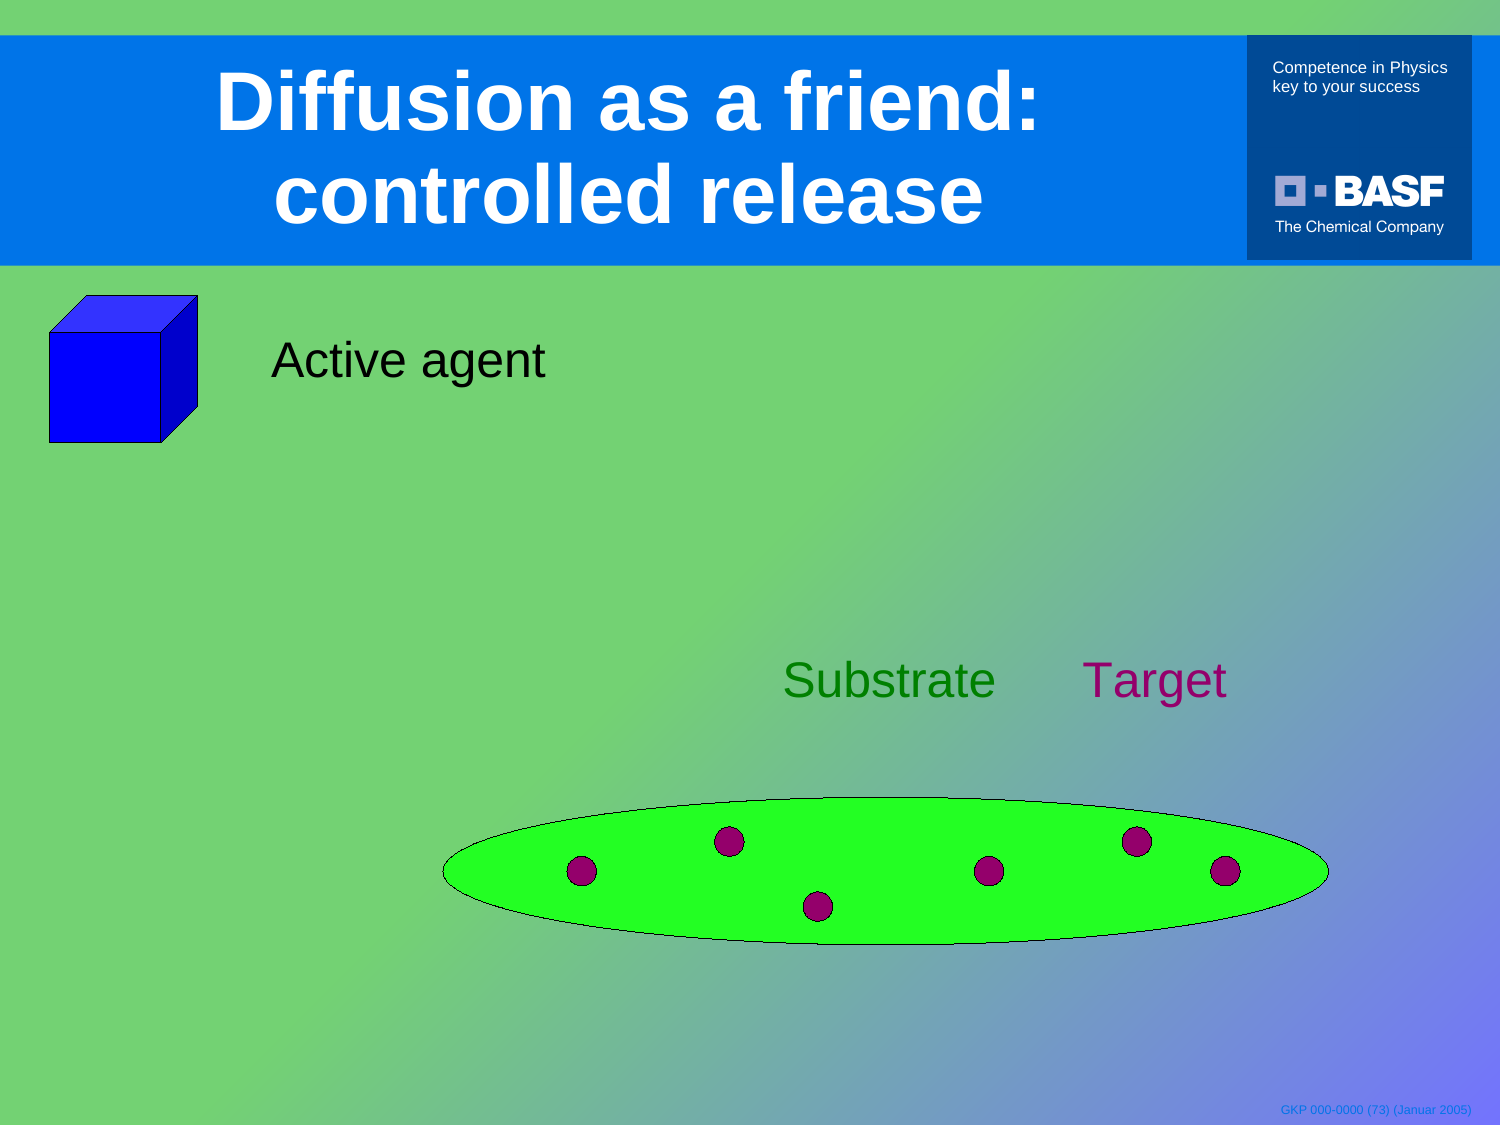

# Diffusion as a friend: controlled release
Active agent
Substrate 	Target